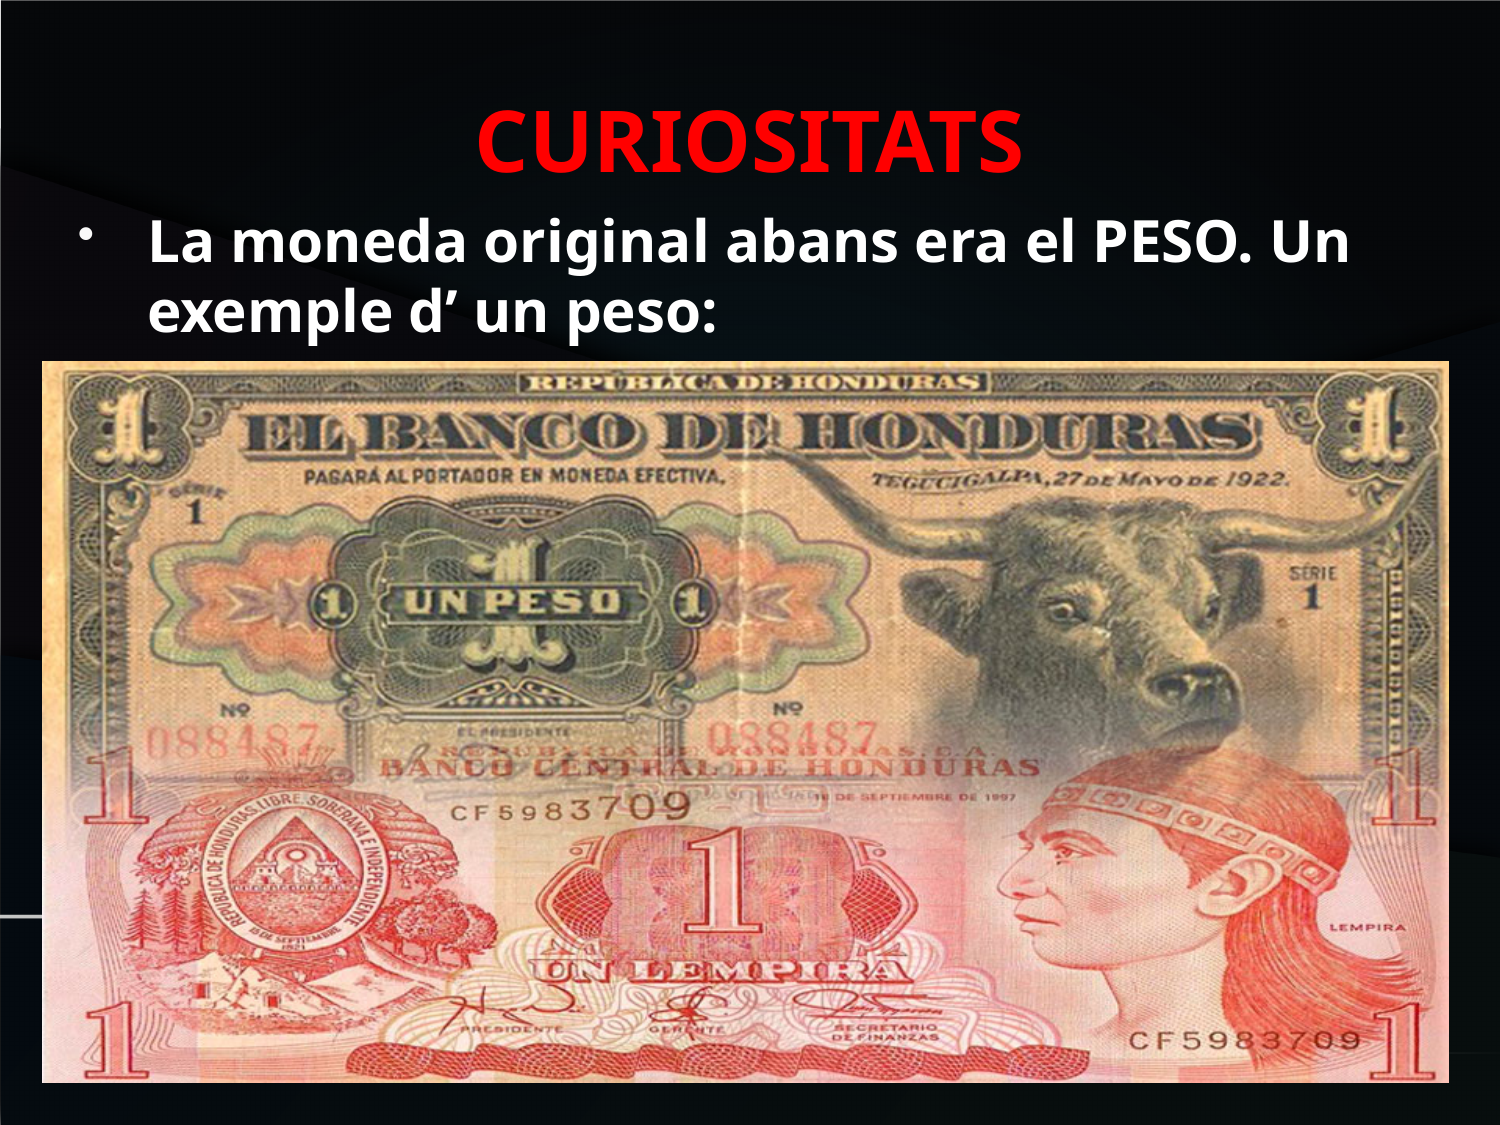

# CURIOSITATS
La moneda original abans era el PESO. Un exemple d’ un peso: